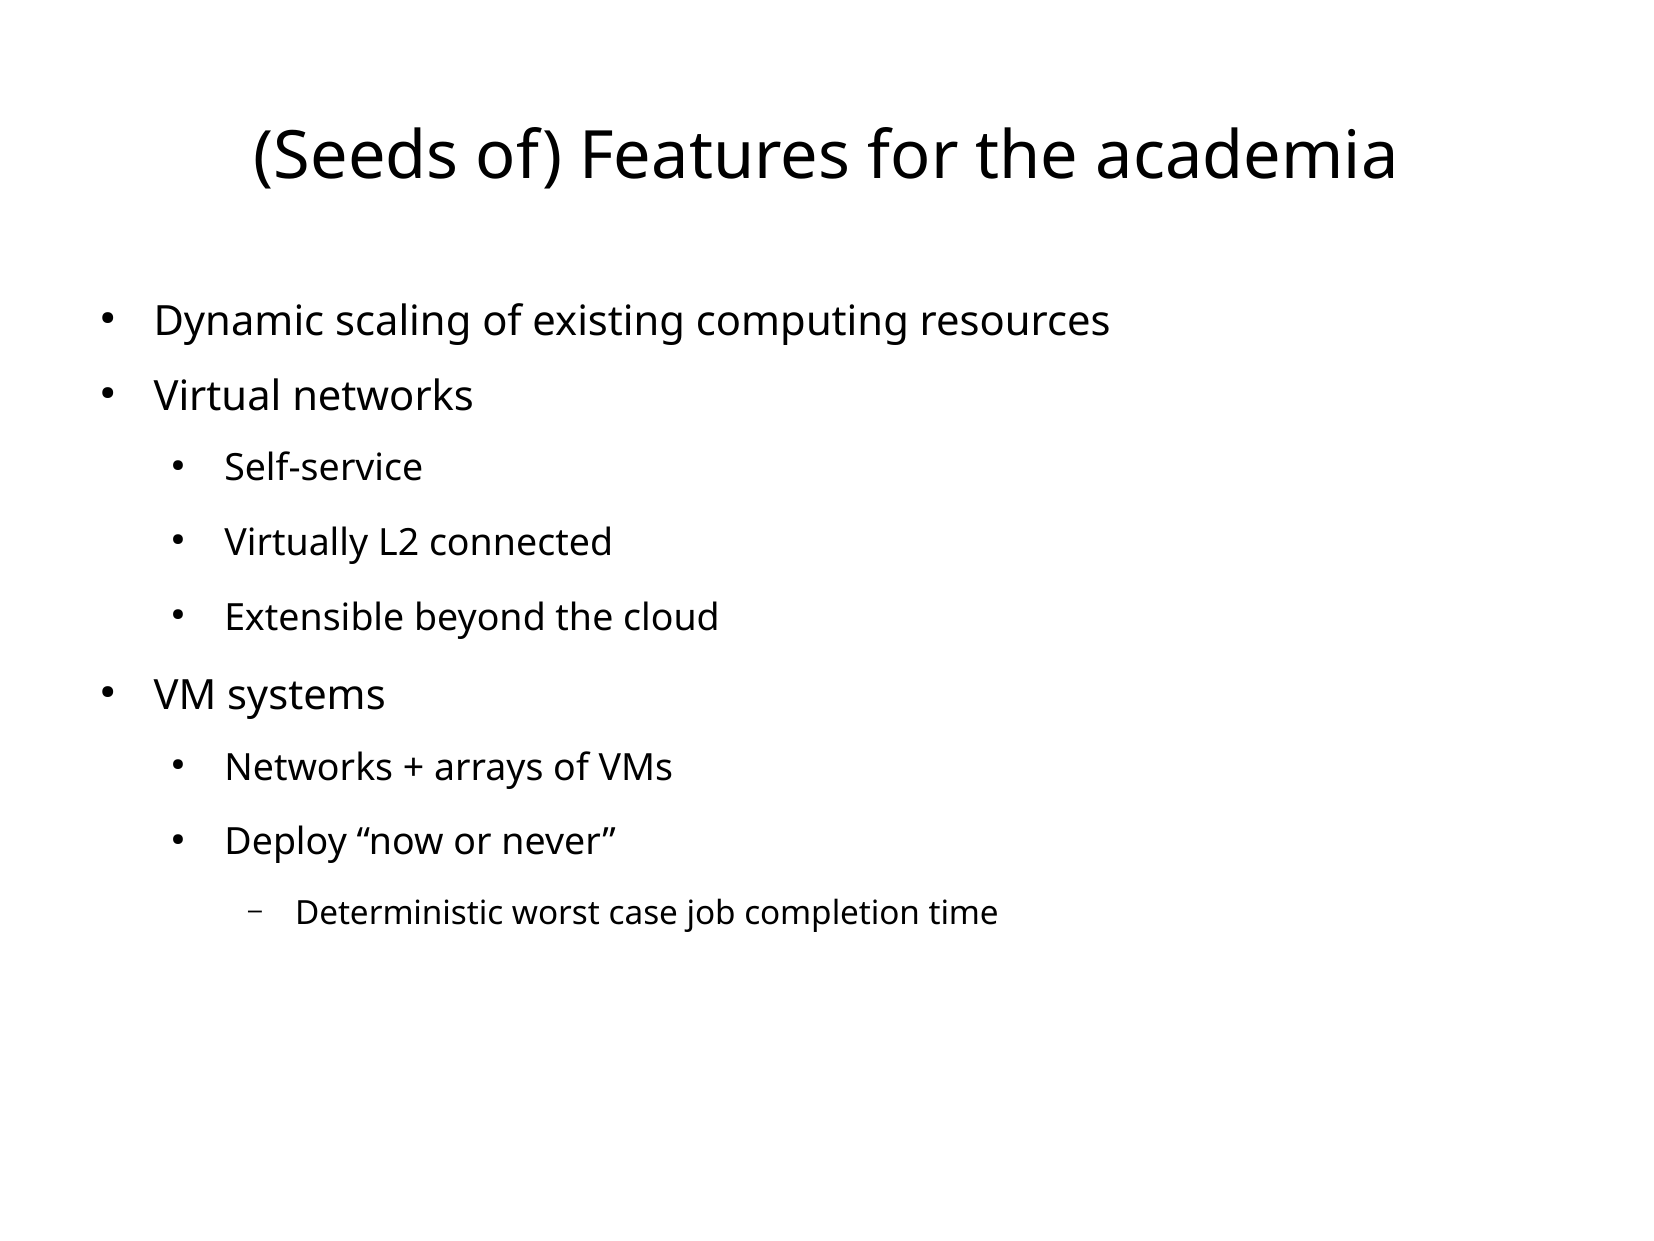

# (Seeds of) Features for the academia
Dynamic scaling of existing computing resources
Virtual networks
Self-service
Virtually L2 connected
Extensible beyond the cloud
VM systems
Networks + arrays of VMs
Deploy “now or never”
Deterministic worst case job completion time